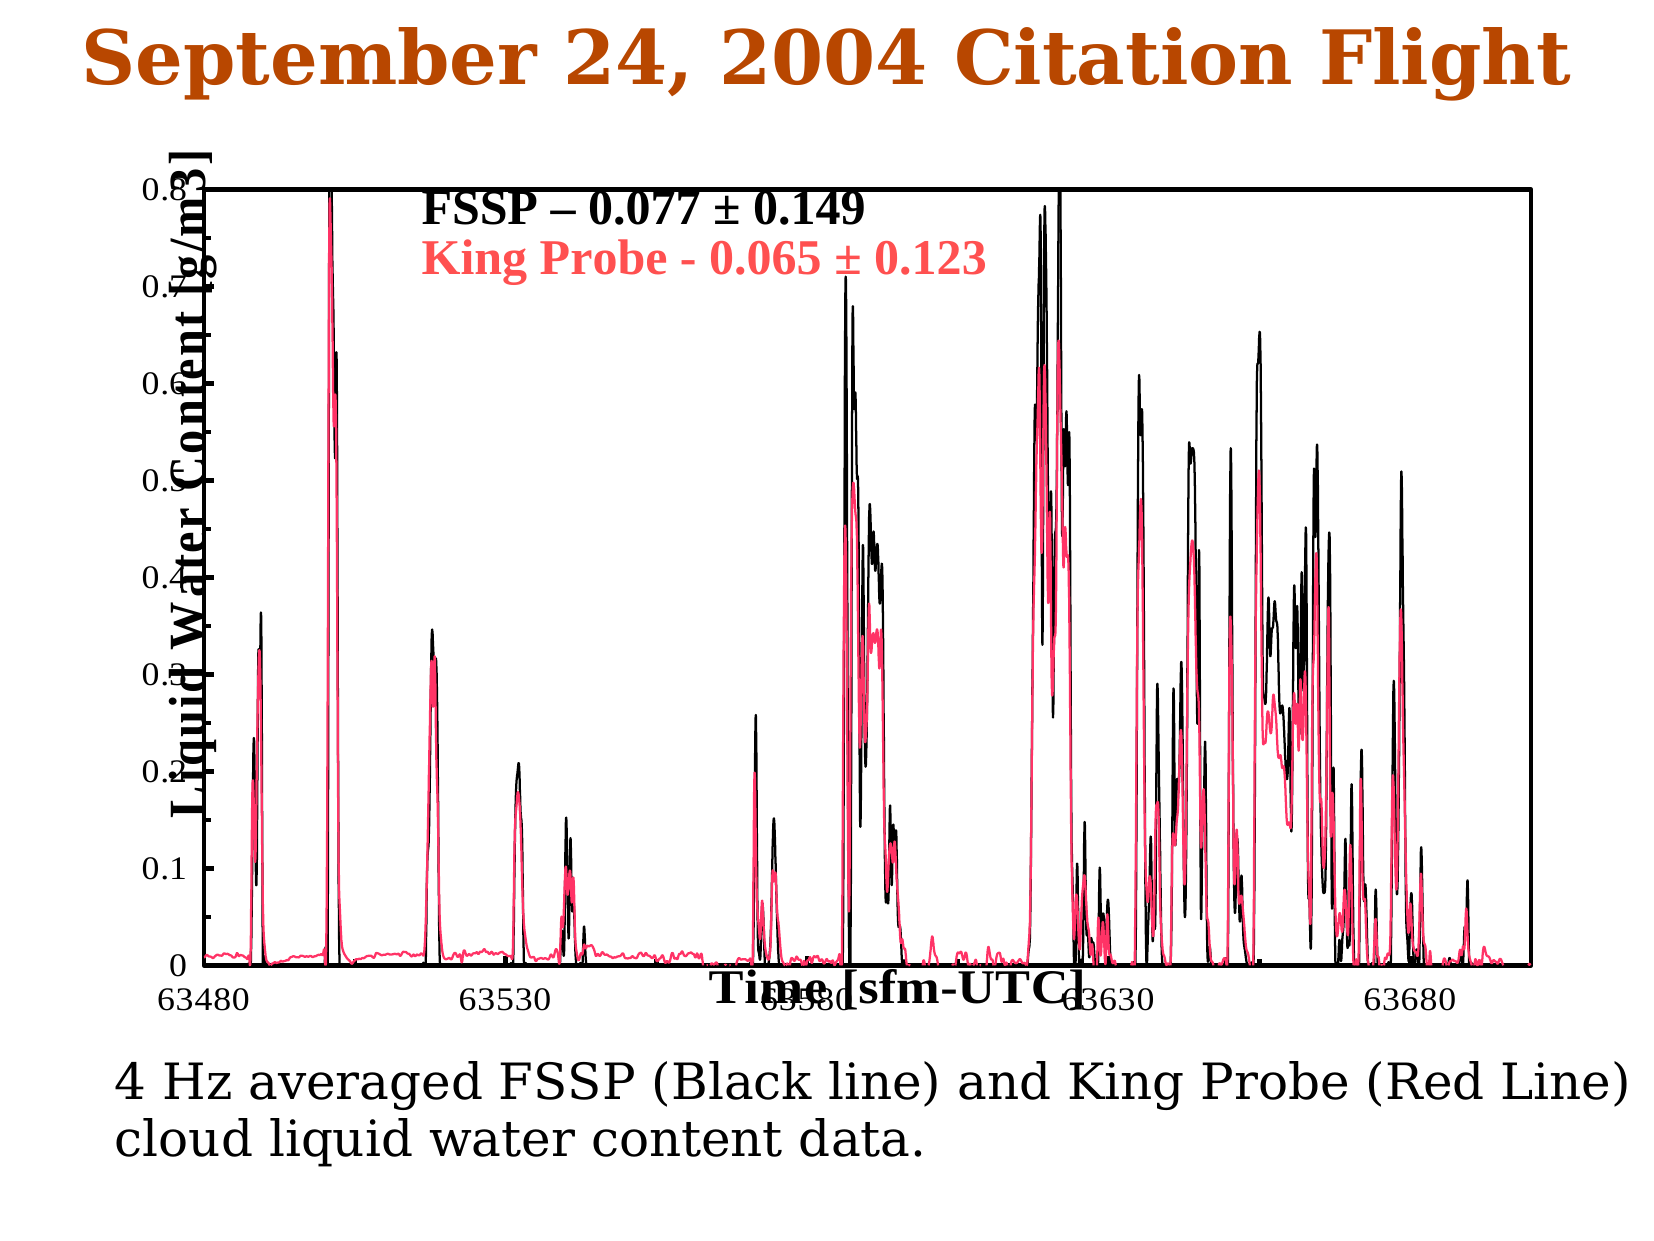

September 24, 2004 Citation Flight
### Chart
| Category | Column D | Column E |
|---|---|---|FSSP – 0.077 ± 0.149
King Probe - 0.065 ± 0.123
4 Hz averaged FSSP (Black line) and King Probe (Red Line) cloud liquid water content data.